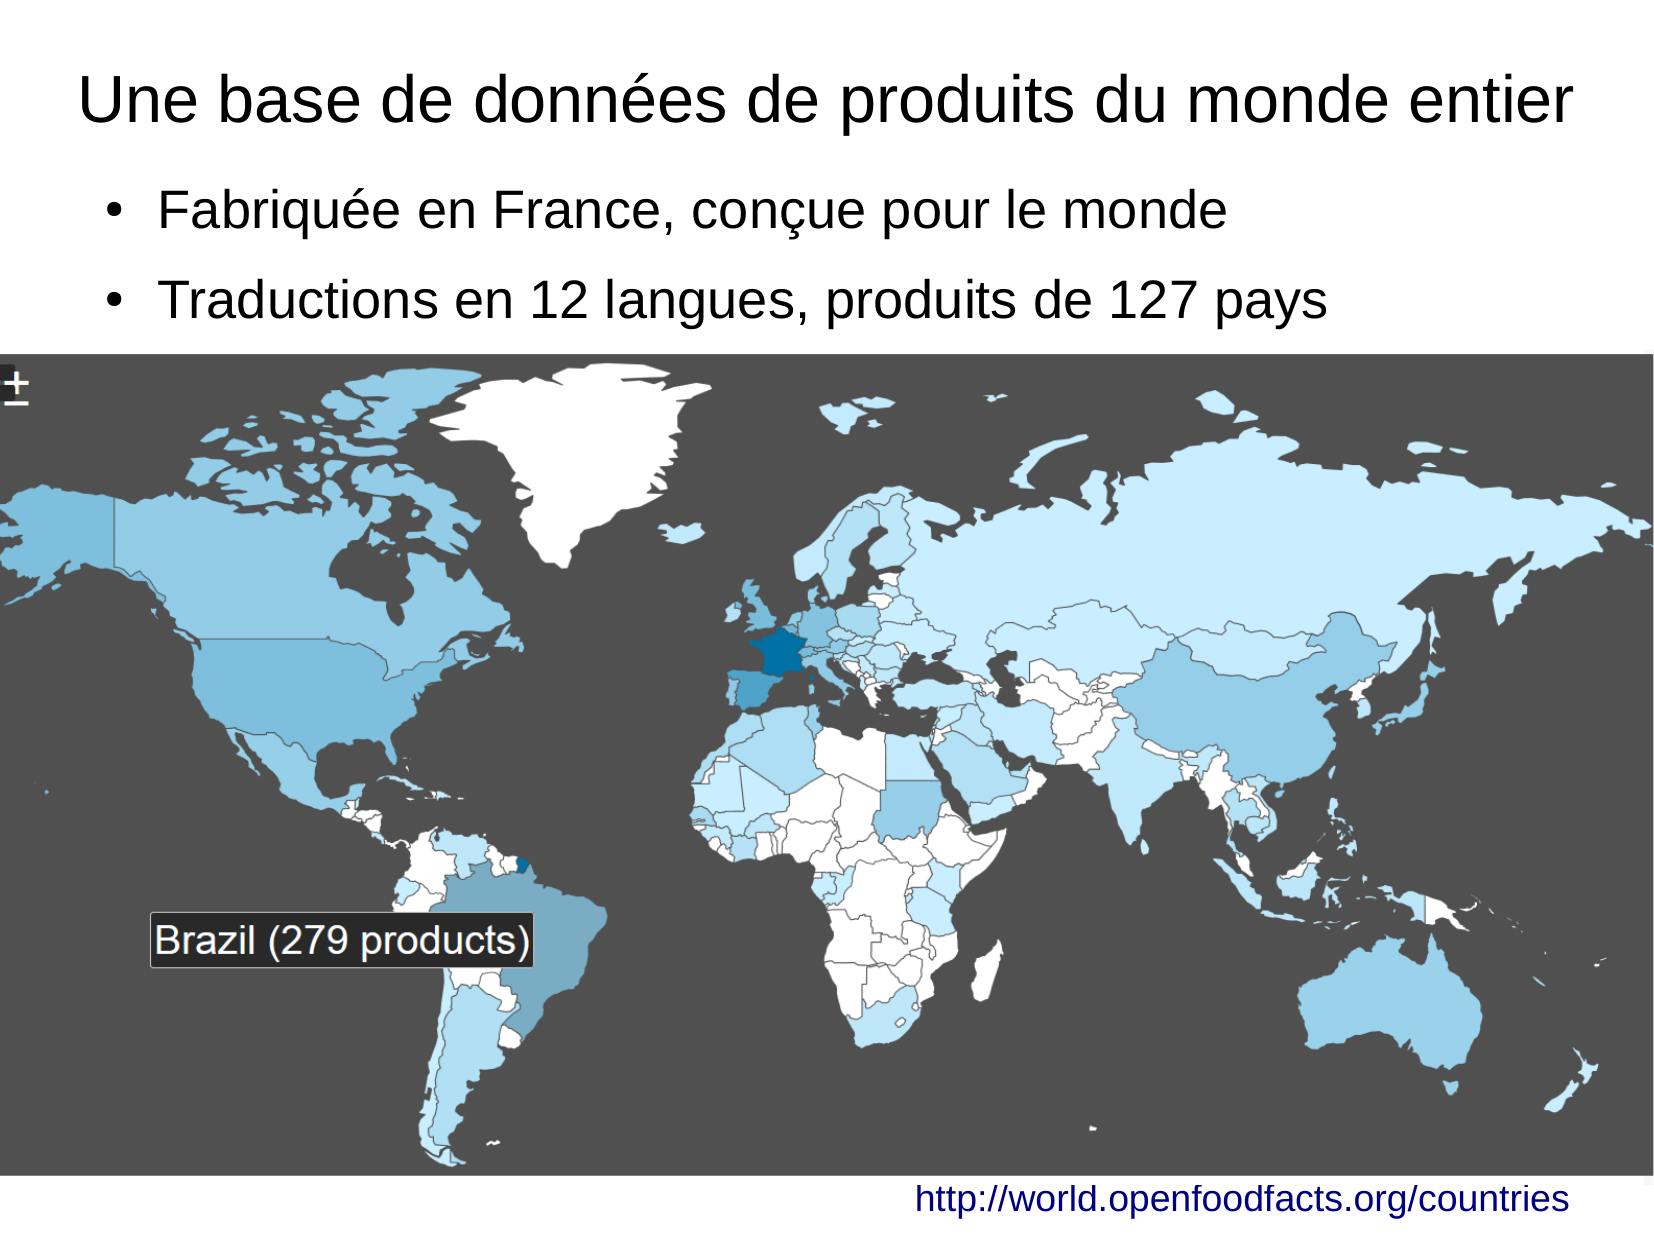

# Une base de données de produits du monde entier
Fabriquée en France, conçue pour le monde
Traductions en 12 langues, produits de 127 pays
http://world.openfoodfacts.org/countries